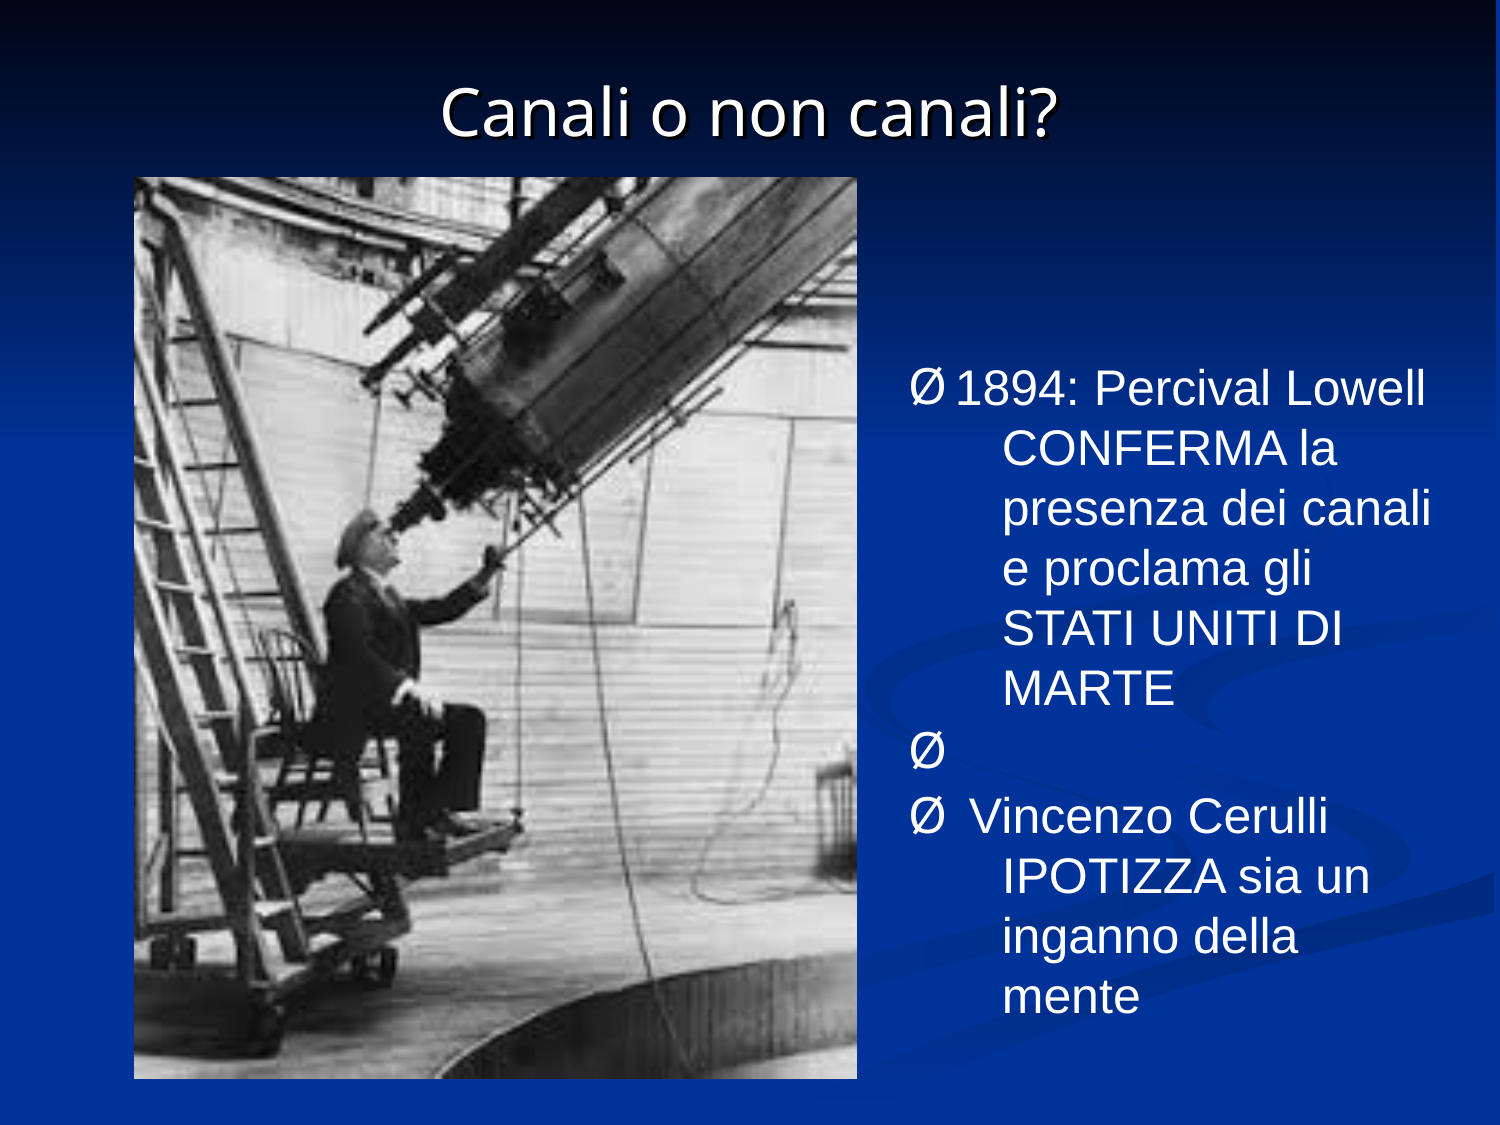

Canali o non canali?
1894: Percival Lowell CONFERMA la presenza dei canali e proclama gli STATI UNITI DI MARTE
 Vincenzo Cerulli IPOTIZZA sia un inganno della mente